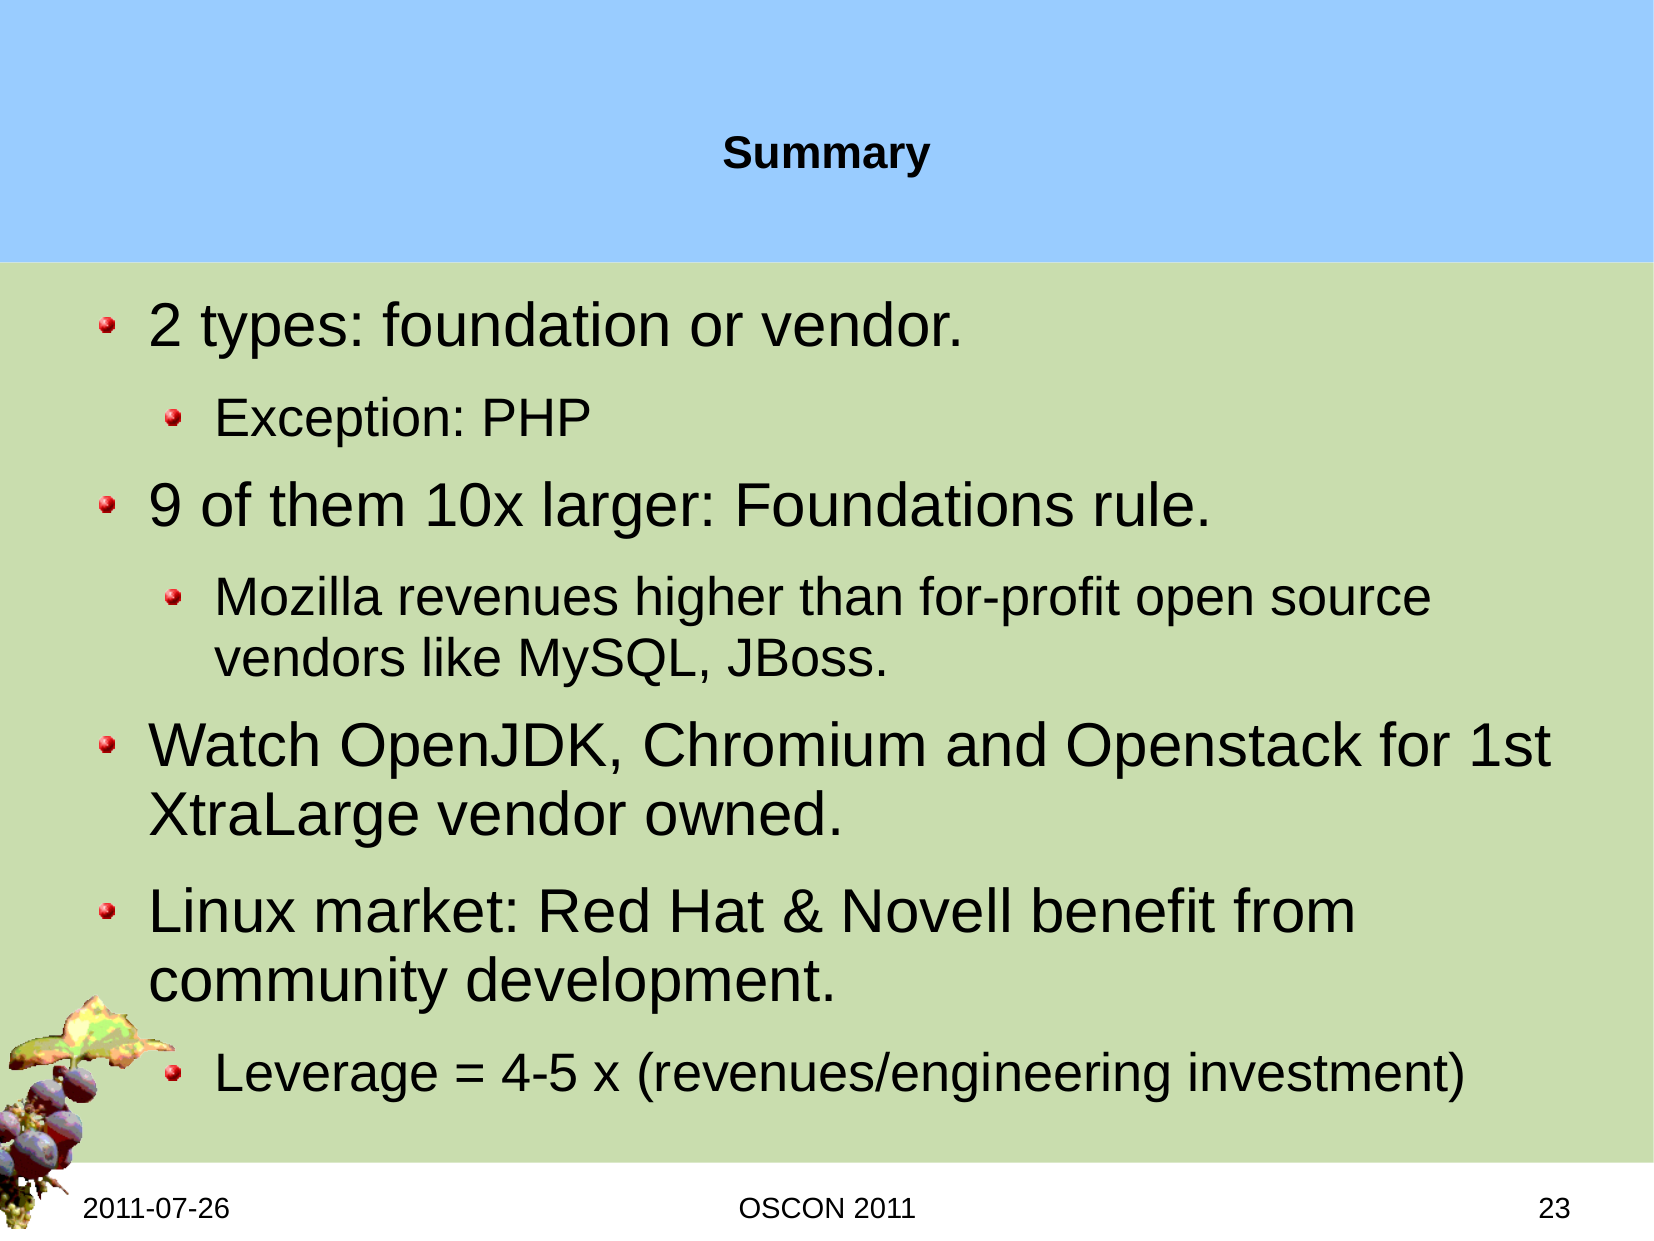

# Summary
2 types: foundation or vendor.
Exception: PHP
9 of them 10x larger: Foundations rule.
Mozilla revenues higher than for-profit open source vendors like MySQL, JBoss.
Watch OpenJDK, Chromium and Openstack for 1st XtraLarge vendor owned.
Linux market: Red Hat & Novell benefit from community development.
Leverage = 4-5 x (revenues/engineering investment)
2011-07-26
OSCON 2011
23